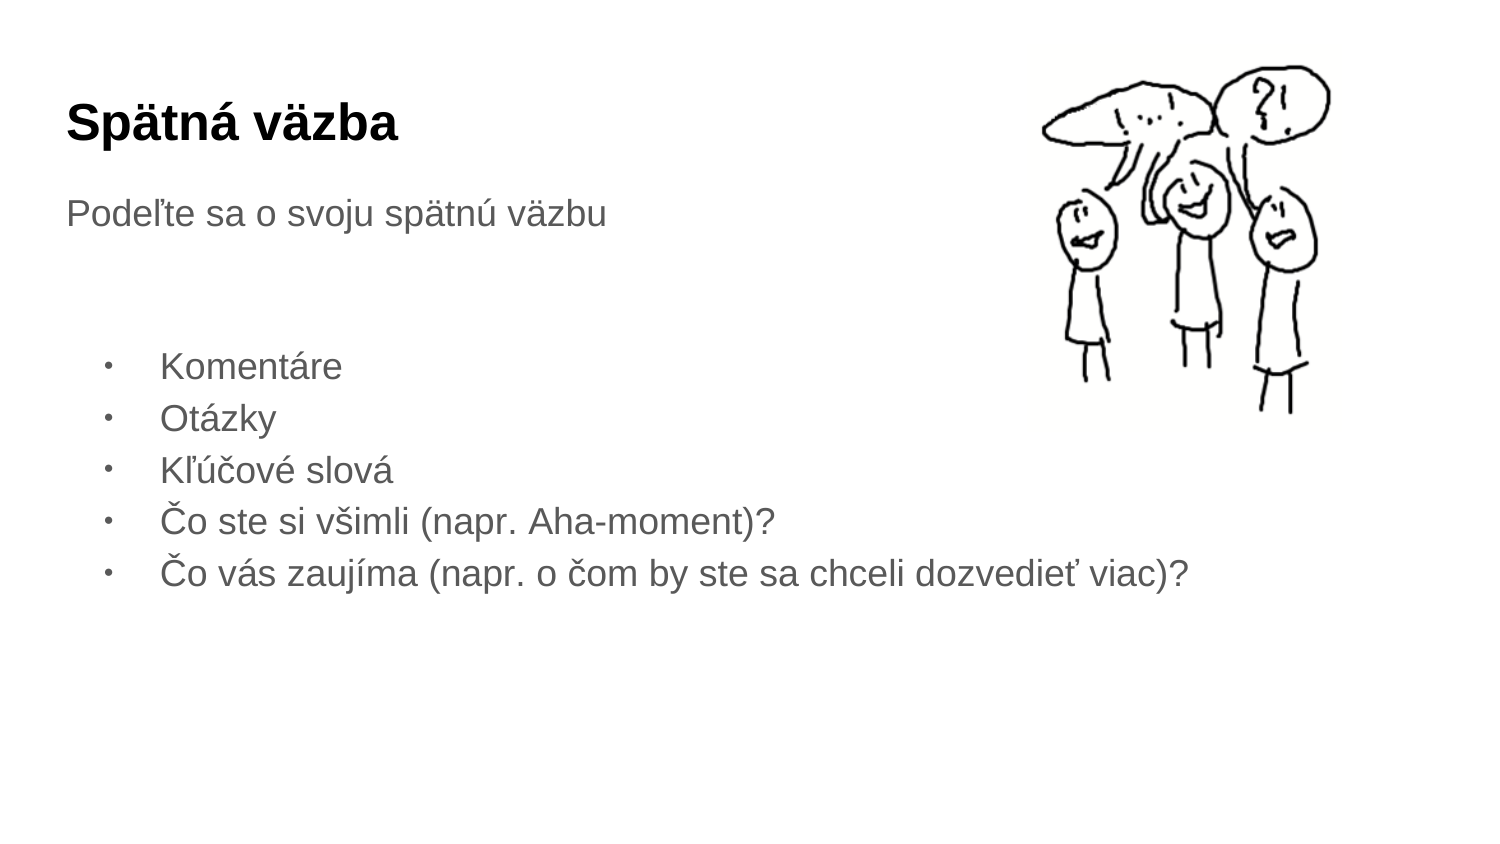

# Spätná väzba
Podeľte sa o svoju spätnú väzbu
Komentáre
Otázky
Kľúčové slová
Čo ste si všimli (napr. Aha-moment)?
Čo vás zaujíma (napr. o čom by ste sa chceli dozvedieť viac)?